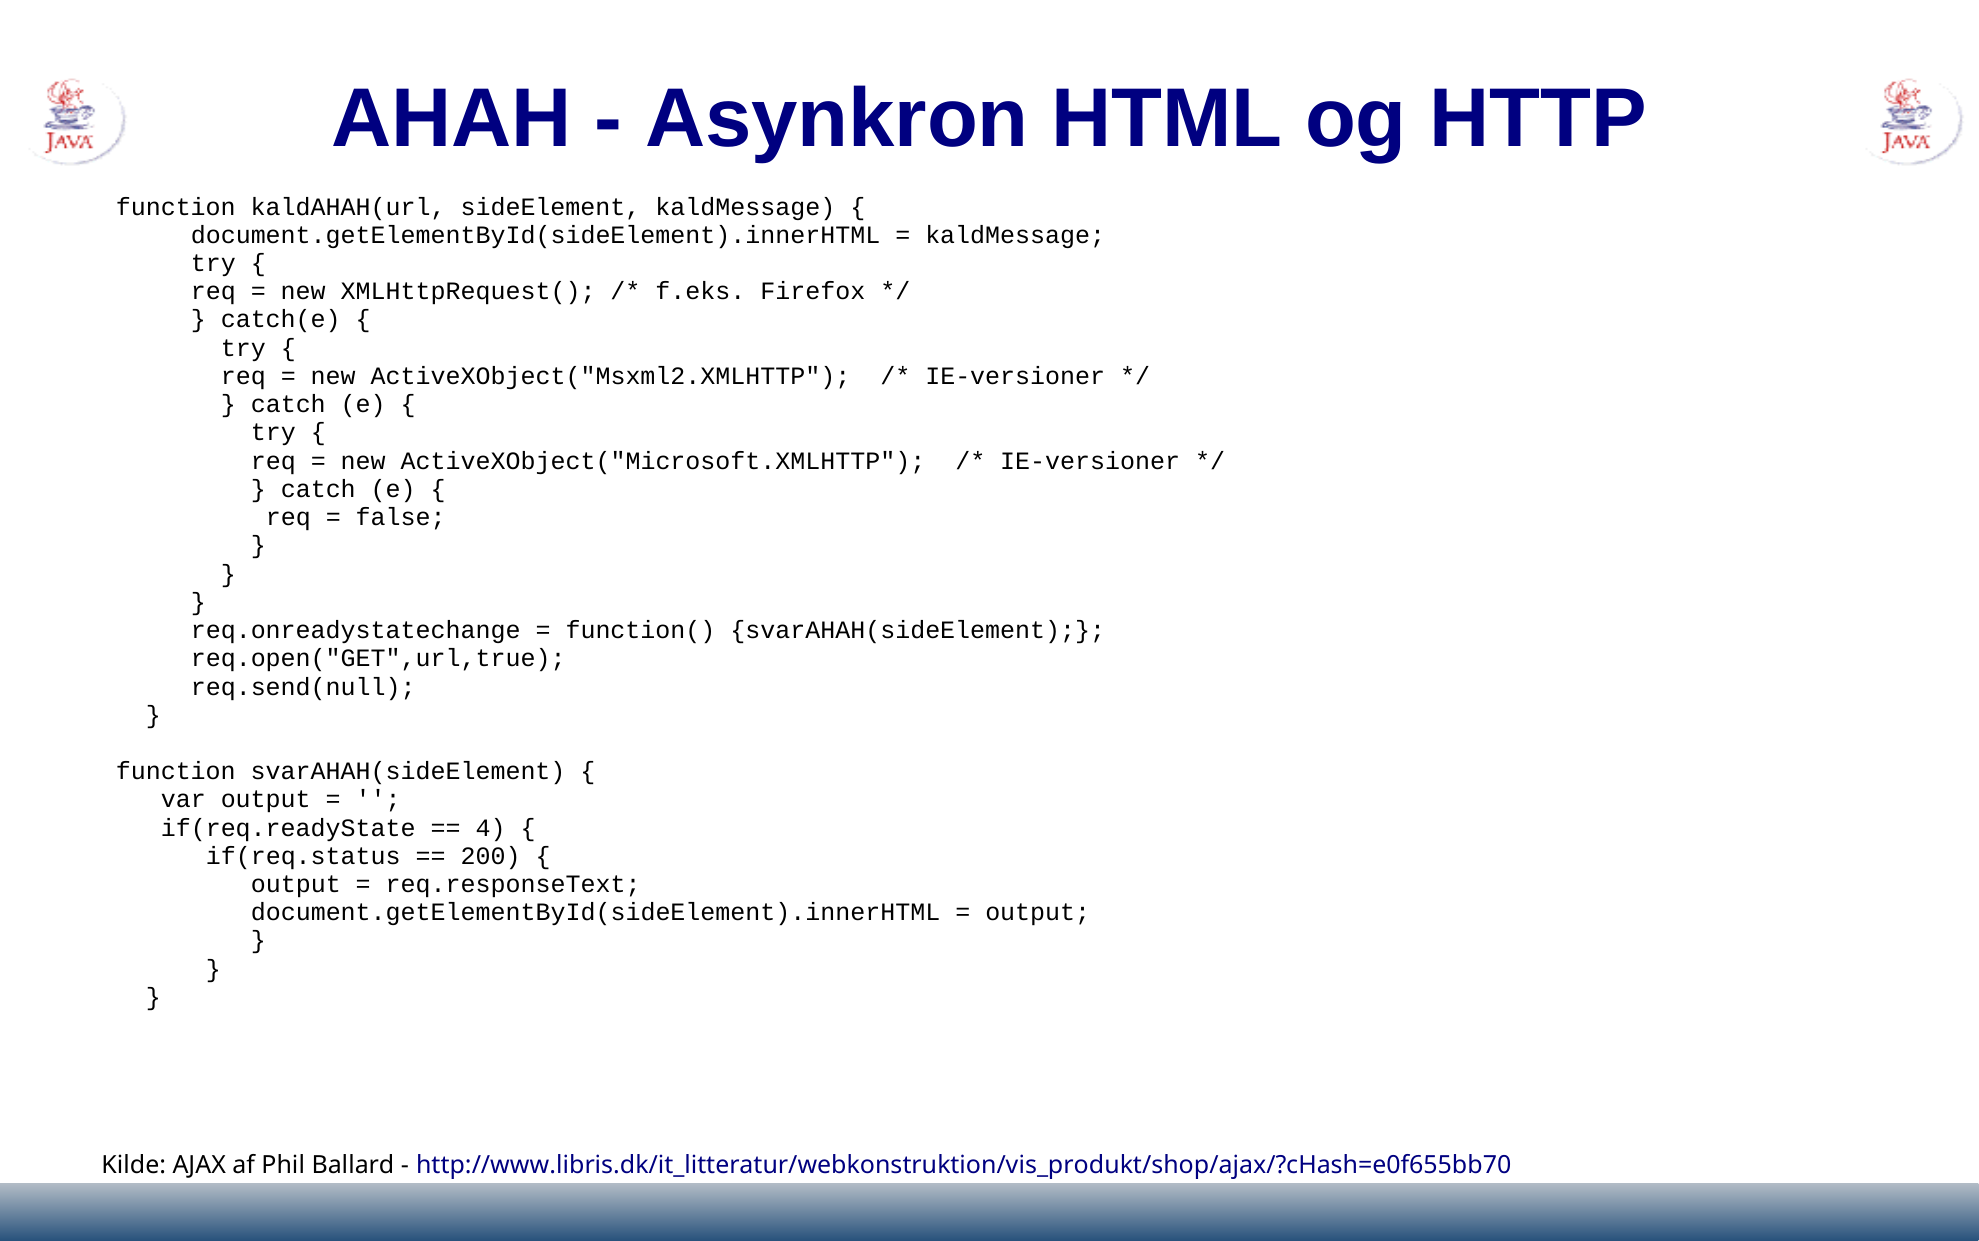

# AHAH - Asynkron HTML og HTTP
function kaldAHAH(url, sideElement, kaldMessage) {
 document.getElementById(sideElement).innerHTML = kaldMessage;
 try {
 req = new XMLHttpRequest(); /* f.eks. Firefox */
 } catch(e) {
 try {
 req = new ActiveXObject("Msxml2.XMLHTTP"); /* IE-versioner */
 } catch (e) {
 try {
 req = new ActiveXObject("Microsoft.XMLHTTP"); /* IE-versioner */
 } catch (e) {
 req = false;
 }
 }
 }
 req.onreadystatechange = function() {svarAHAH(sideElement);};
 req.open("GET",url,true);
 req.send(null);
 }
function svarAHAH(sideElement) {
 var output = '';
 if(req.readyState == 4) {
 if(req.status == 200) {
 output = req.responseText;
 document.getElementById(sideElement).innerHTML = output;
 }
 }
 }
Kilde: AJAX af Phil Ballard - http://www.libris.dk/it_litteratur/webkonstruktion/vis_produkt/shop/ajax/?cHash=e0f655bb70